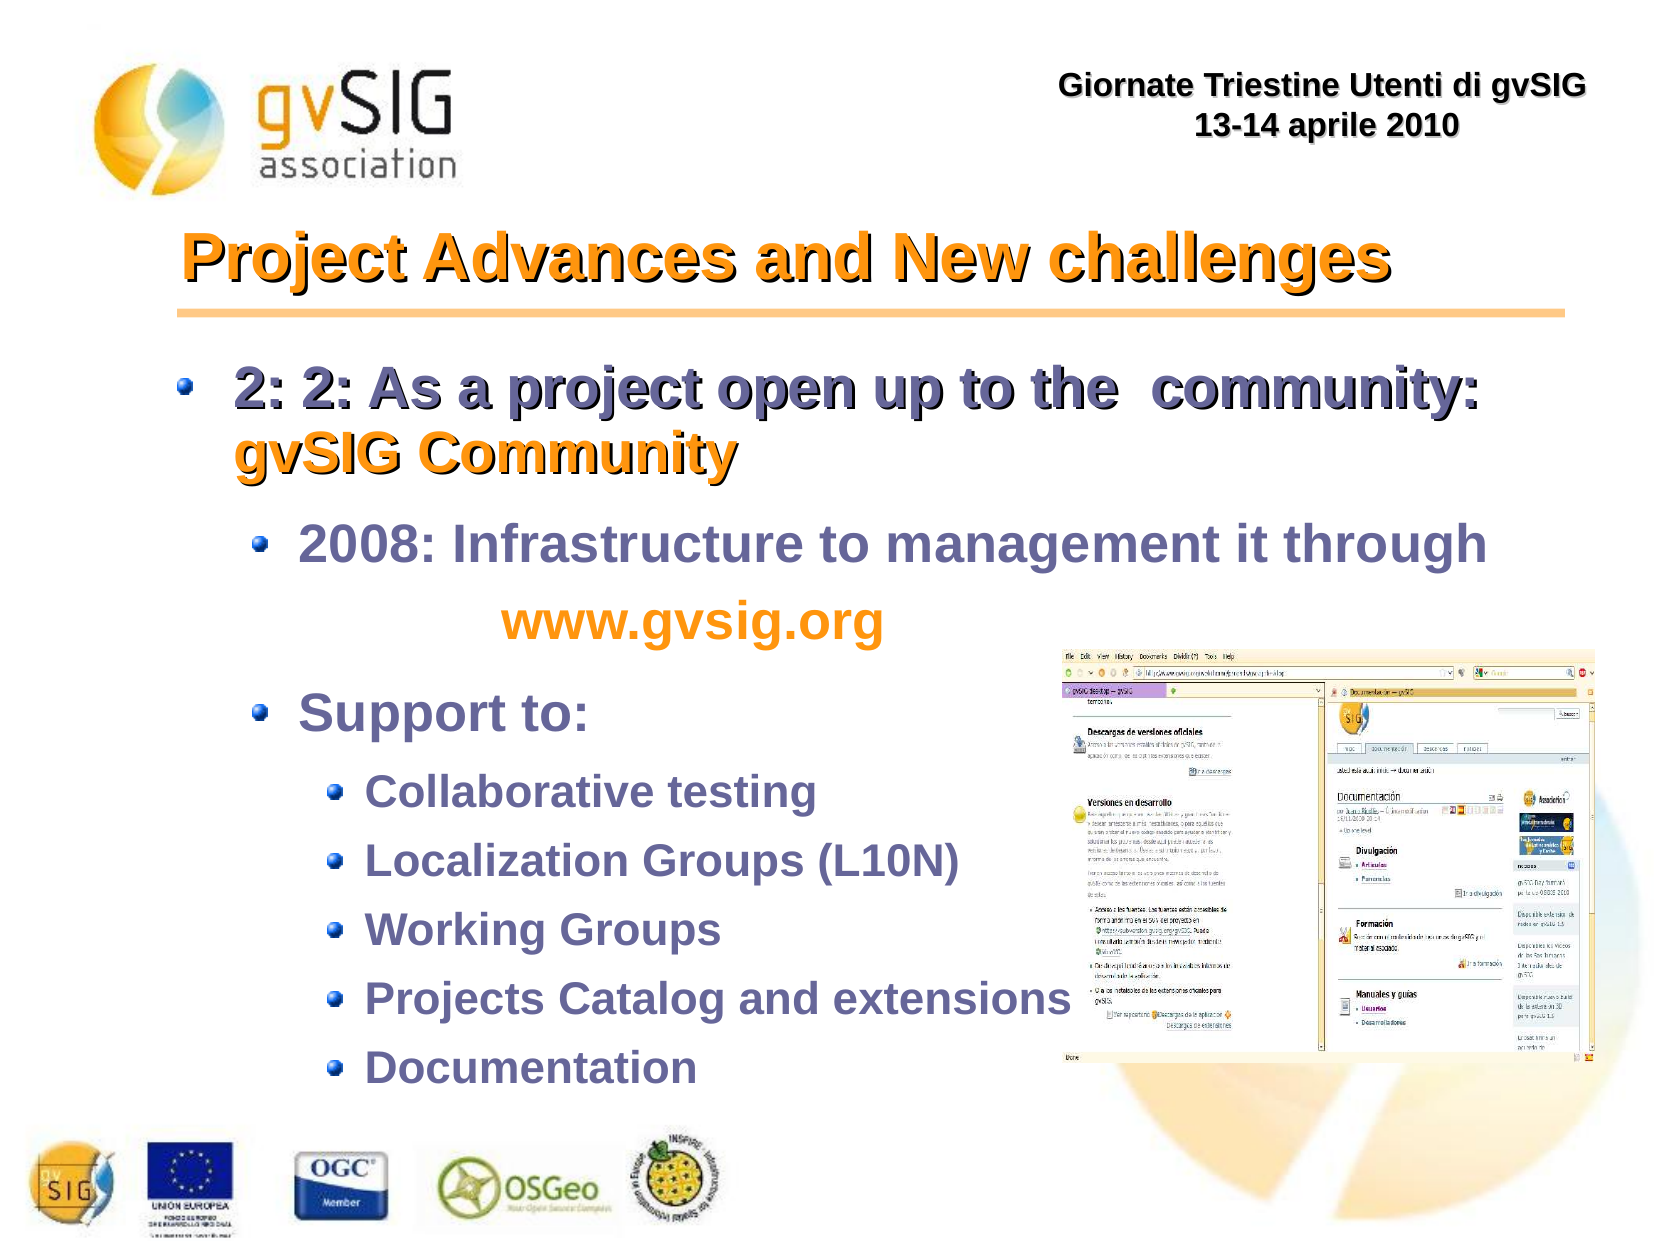

Project Advances and New challenges
# 2: 2: As a project open up to the community: gvSIG Community
2008: Infrastructure to management it through
Support to:
Collaborative testing
Localization Groups (L10N)
Working Groups
Projects Catalog and extensions
Documentation
www.gvsig.org